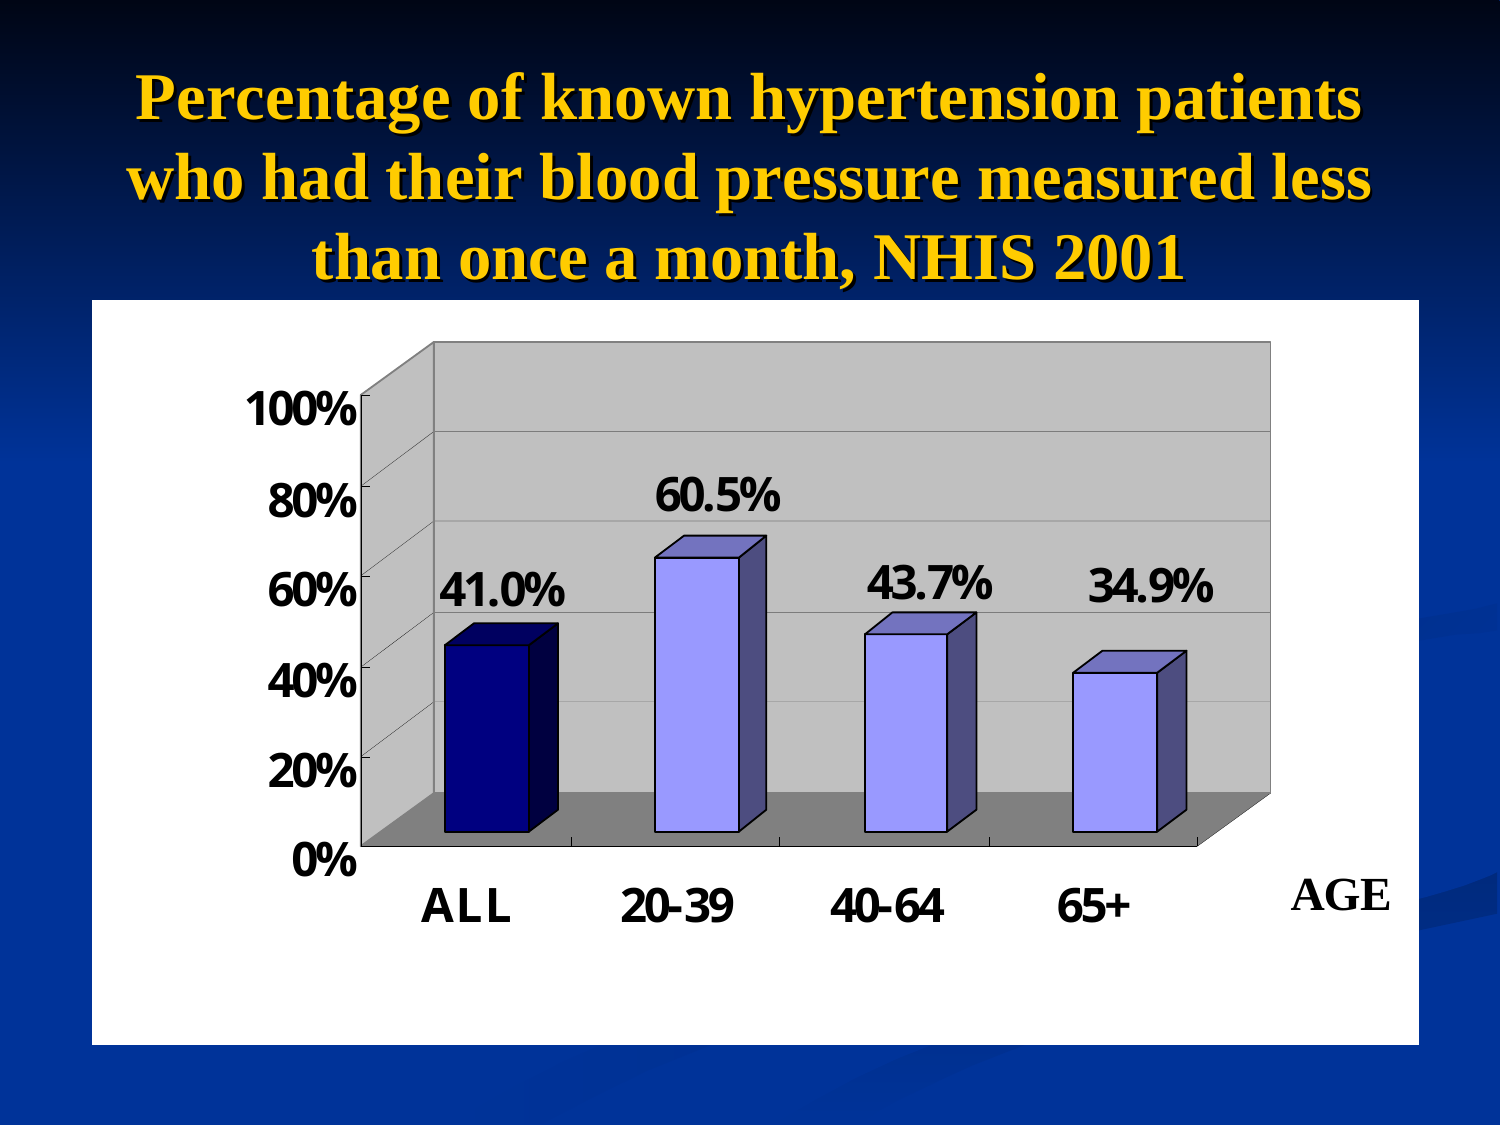

# Percentage of known hypertension patients who had their blood pressure measured less than once a month, NHIS 2001